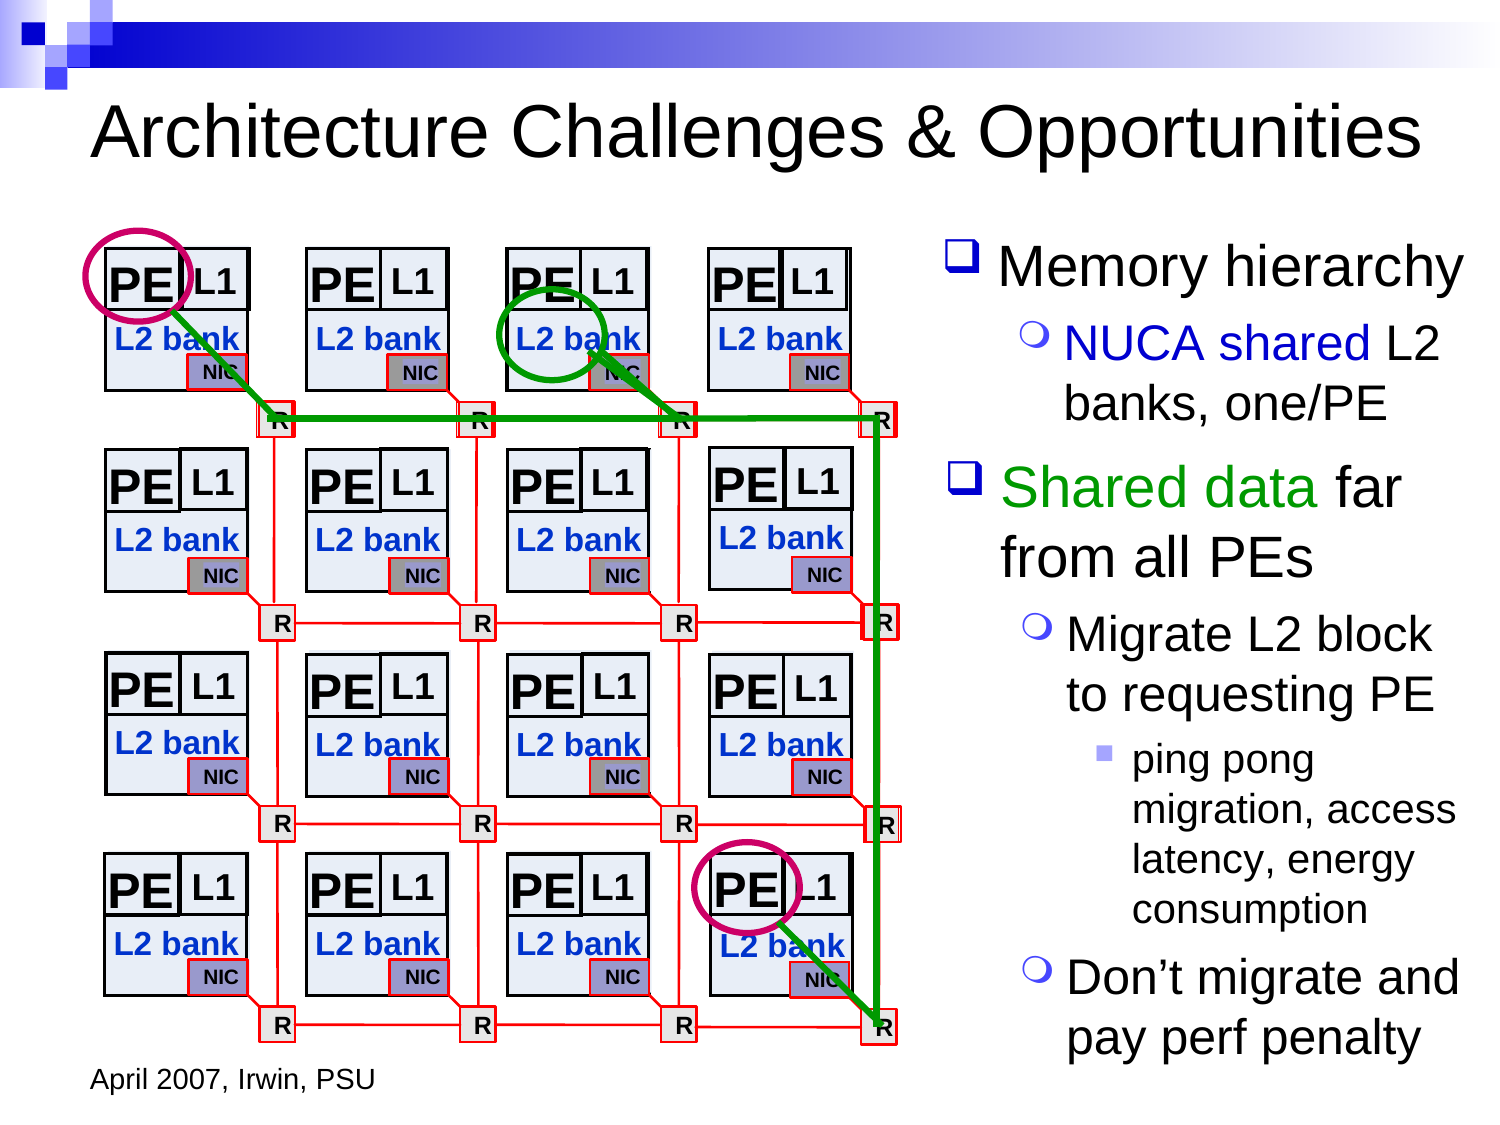

# Architecture Challenges & Opportunities
Memory hierarchy
NUCA shared L2 banks, one/PE
PE
PE
PE
PE
L1
L1
L1
L1
L2 bank
L2 bank
L2 bank
L2 bank
PE
PE
PE
PE
L1
L1
L1
L1
L2 bank
L2 bank
L2 bank
L2 bank
PE
PE
PE
PE
L1
L1
L1
L1
L2 bank
L2 bank
L2 bank
L2 bank
PE
PE
PE
PE
L1
L1
L1
L1
L2 bank
L2 bank
L2 bank
L2 bank
PE
PE
PE
PE
Memory
Memory
Memory
Memory
NIC
NIC
NIC
NIC
R
R
R
R
NIC
NIC
NIC
NIC
R
R
R
R
NIC
NIC
NIC
NIC
R
R
R
R
NIC
NIC
NIC
NIC
R
R
R
R
Shared data far from all PEs
Migrate L2 block to requesting PE
ping pong migration, access latency, energy consumption
Don’t migrate and pay perf penalty
PE
PE
PE
PE
Memory
Memory
Memory
Memory
PE
PE
PE
PE
Memory
Memory
Memory
Memory
PE
PE
PE
PE
Memory
Memory
Memory
Memory
April 2007, Irwin, PSU